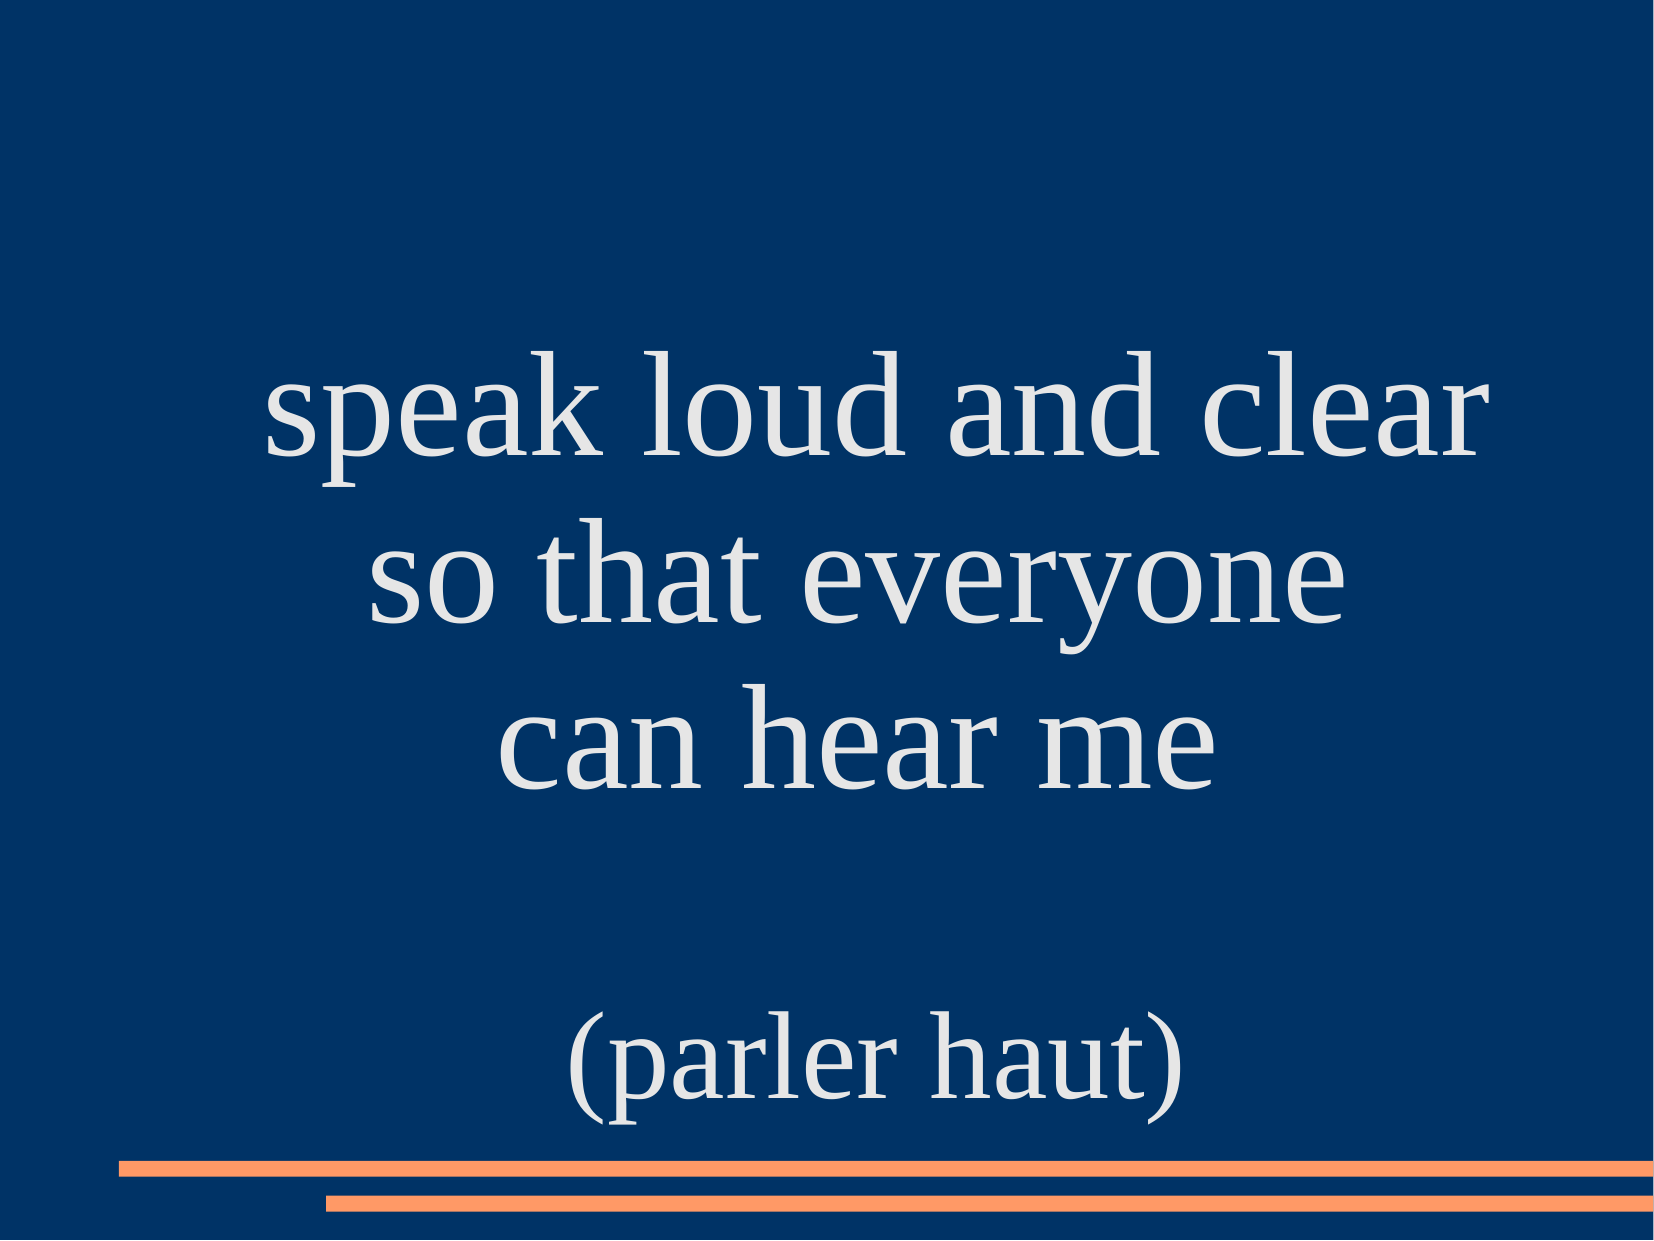

#
speak loud and clear so that everyone
can hear me
(parler haut)